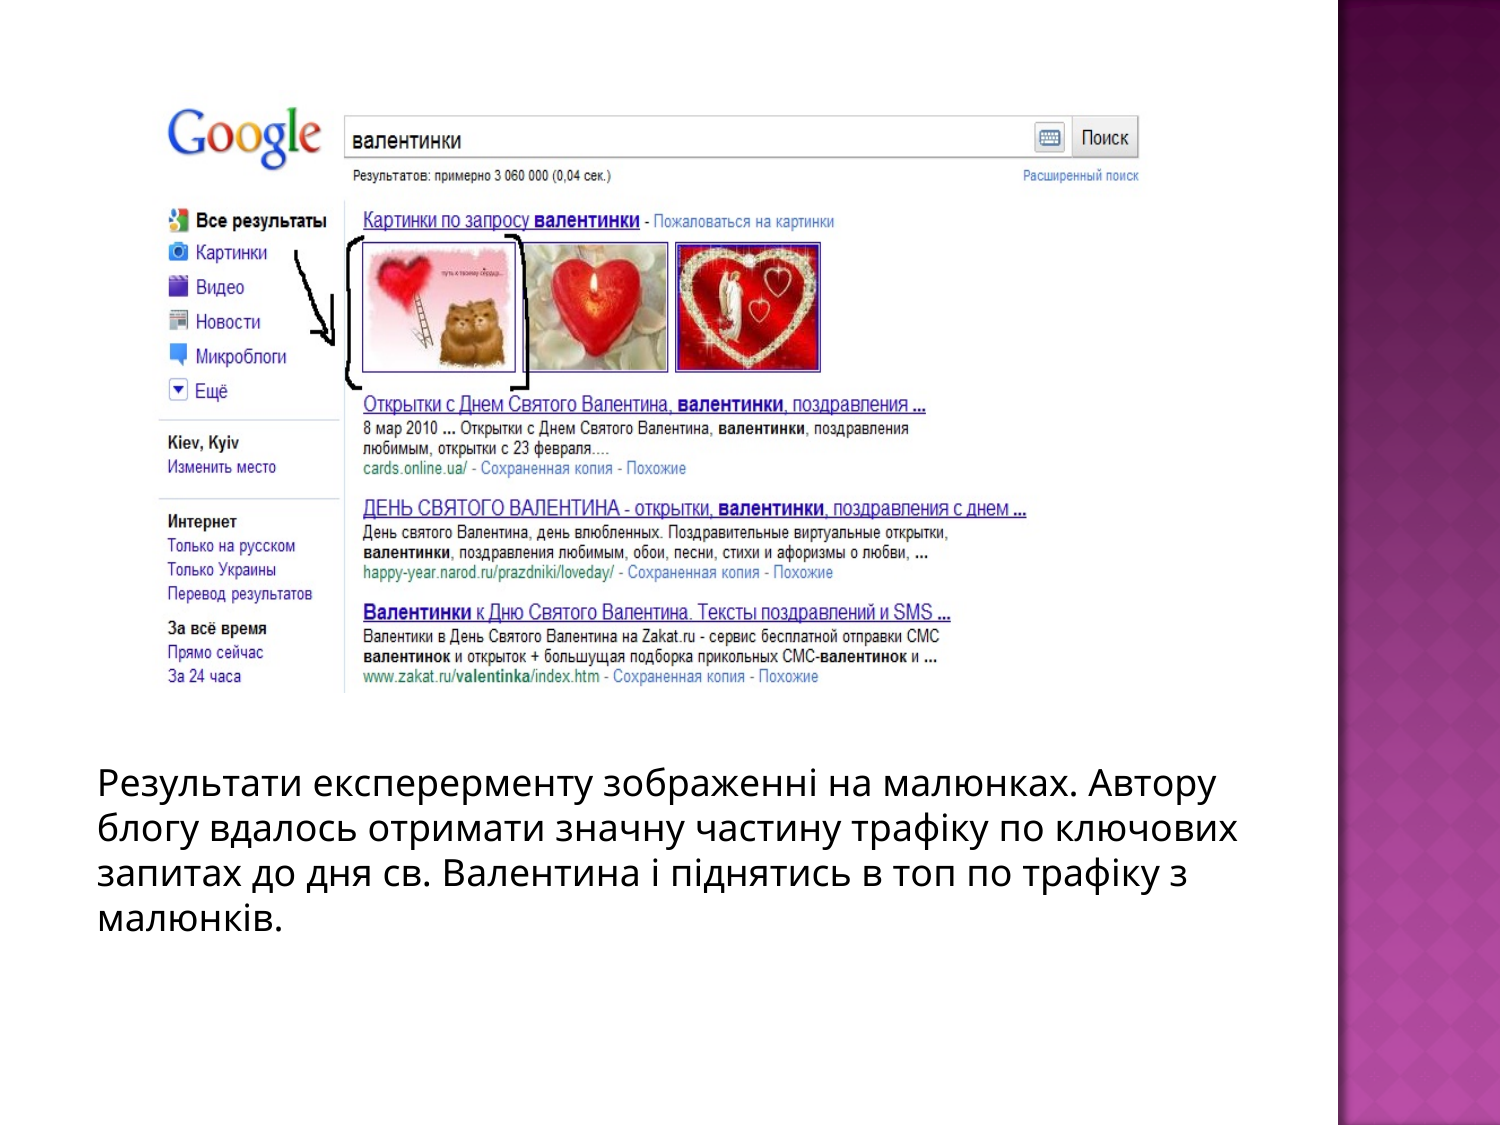

Результати експерерменту зображенні на малюнках. Автору блогу вдалось отримати значну частину трафіку по ключових запитах до дня св. Валентина і піднятись в топ по трафіку з малюнків.